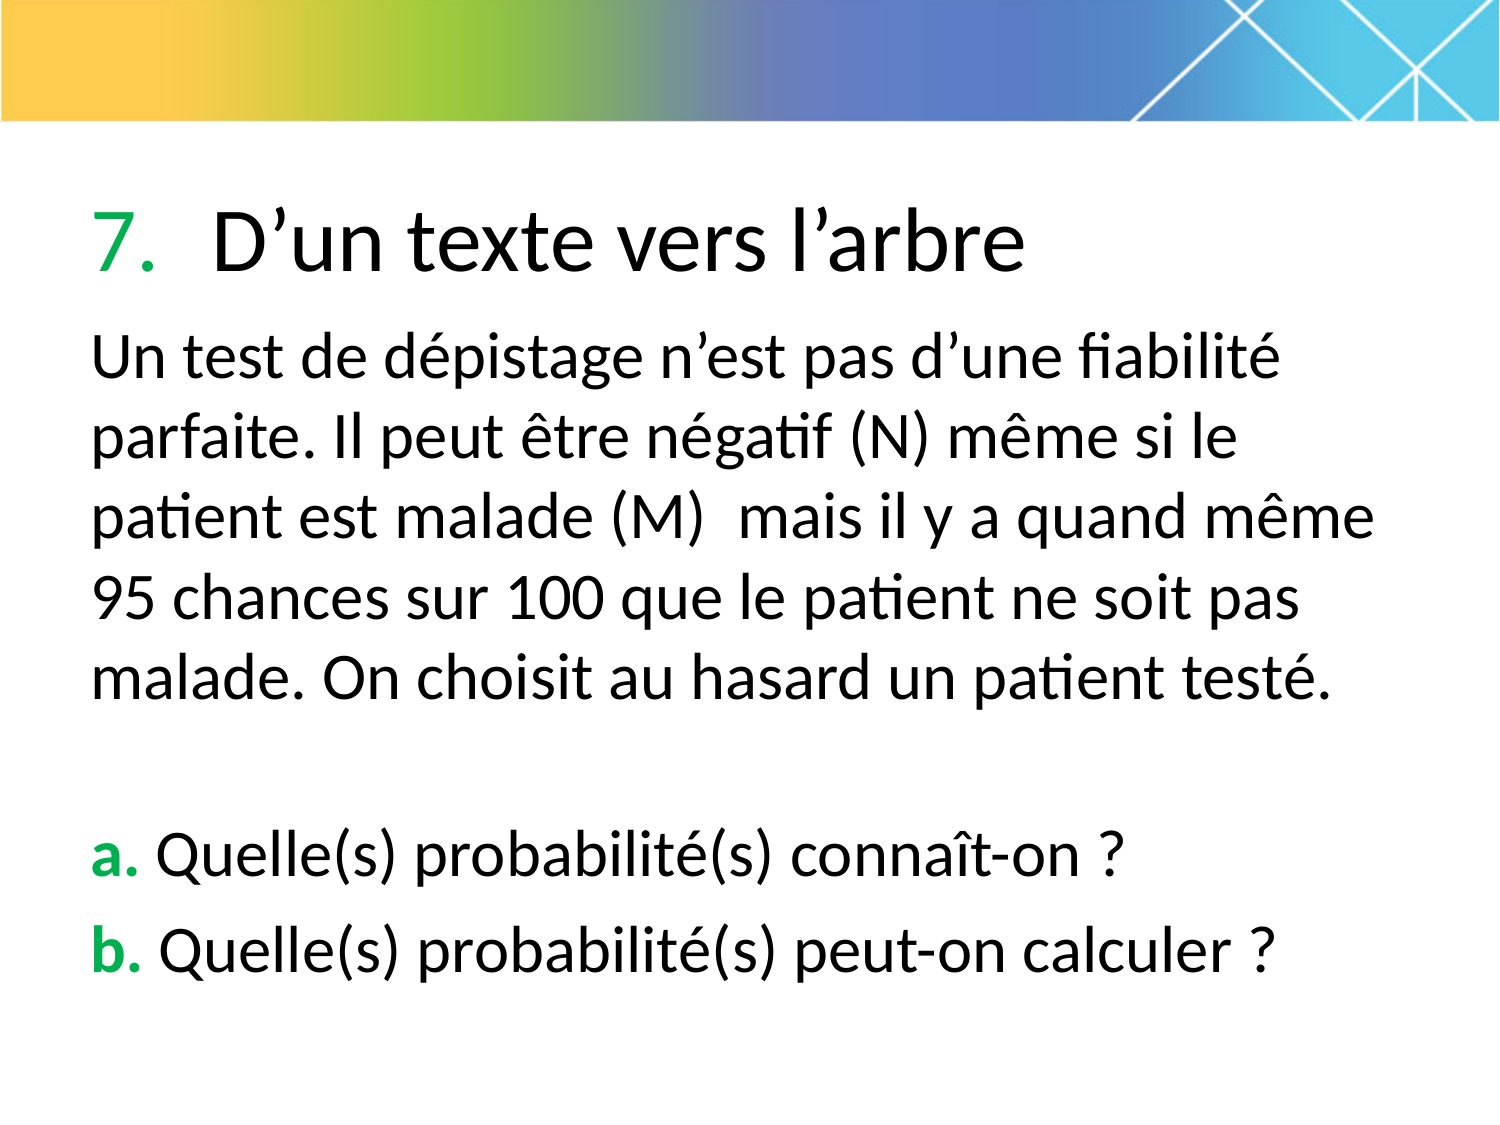

# D’un texte vers l’arbre
Un test de dépistage n’est pas d’une fiabilité parfaite. Il peut être négatif (N) même si le patient est malade (M) mais il y a quand même 95 chances sur 100 que le patient ne soit pas malade. On choisit au hasard un patient testé.
a. Quelle(s) probabilité(s) connaît-on ?
b. Quelle(s) probabilité(s) peut-on calculer ?